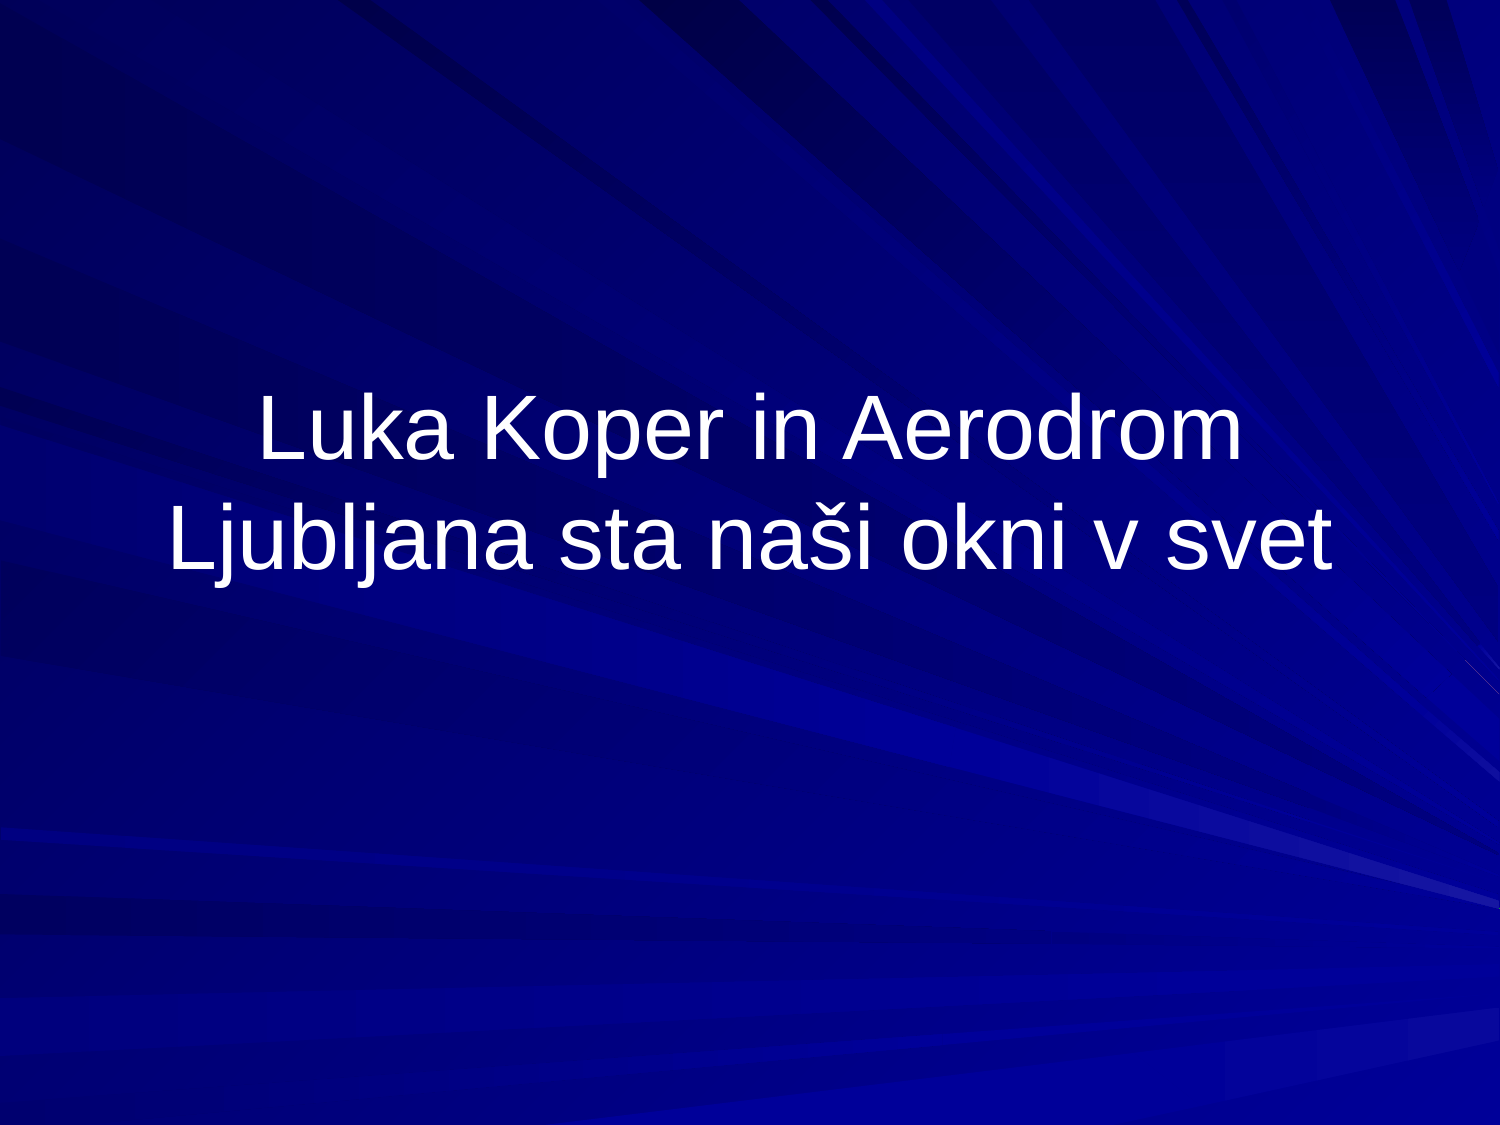

# Luka Koper in Aerodrom Ljubljana sta naši okni v svet